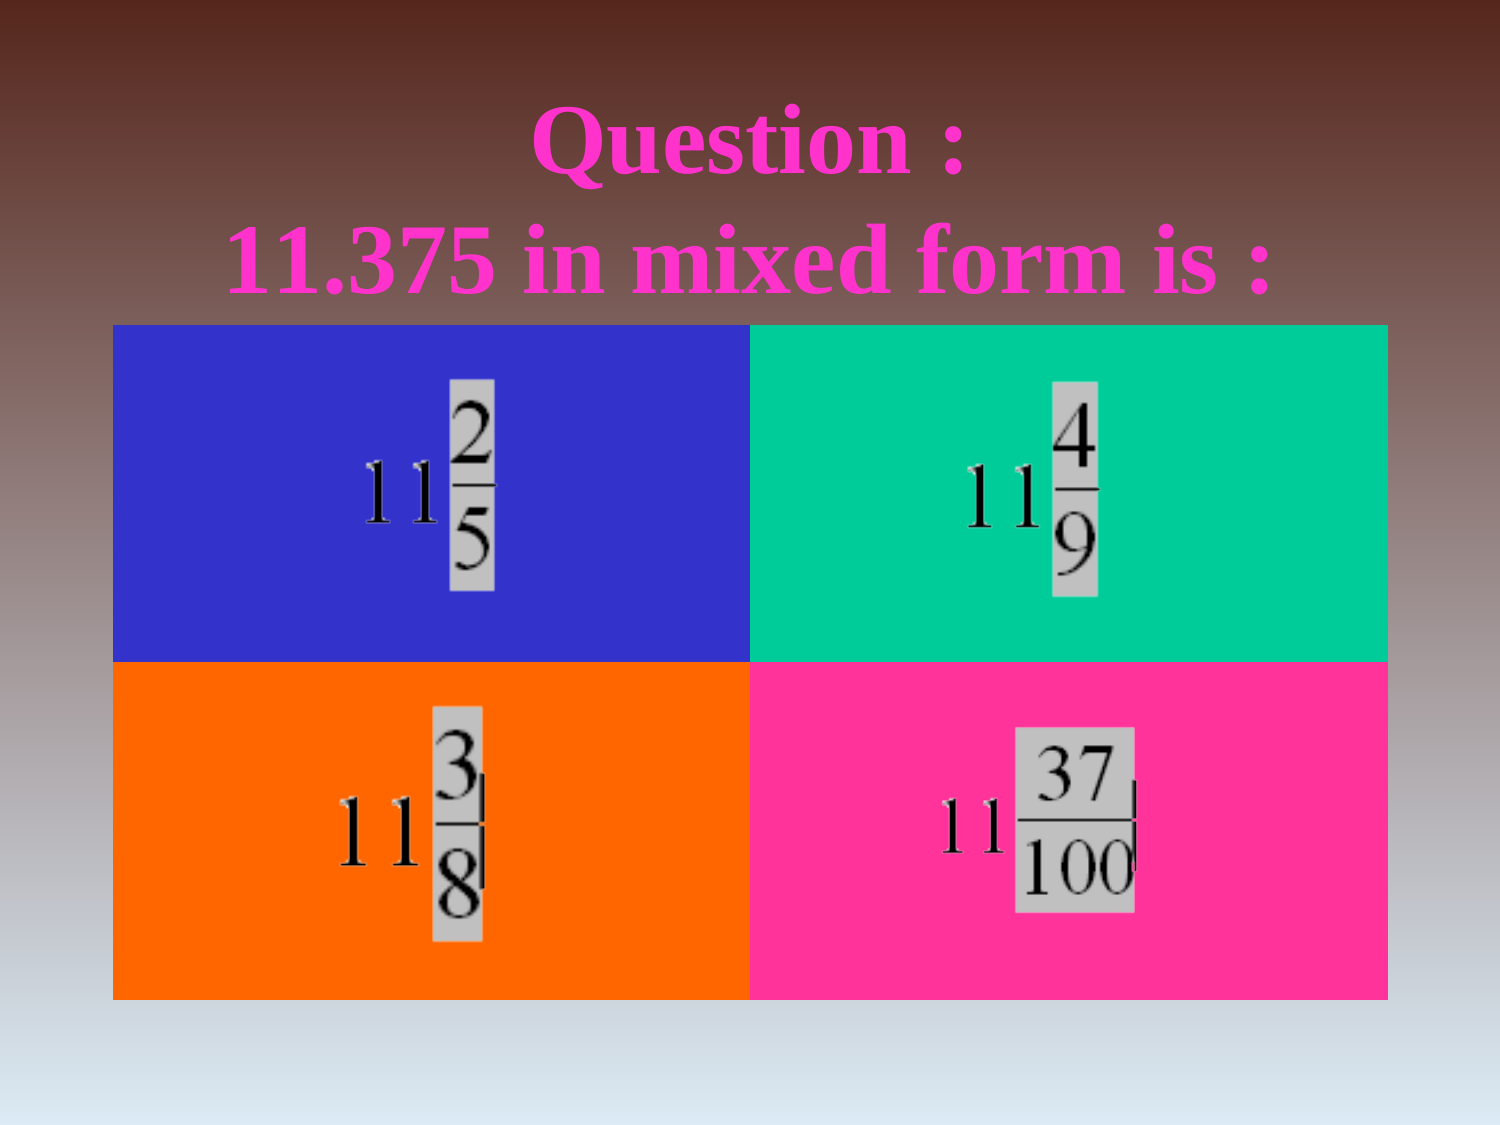

# Question : 11.375 in mixed form is :
| | |
| --- | --- |
| | |